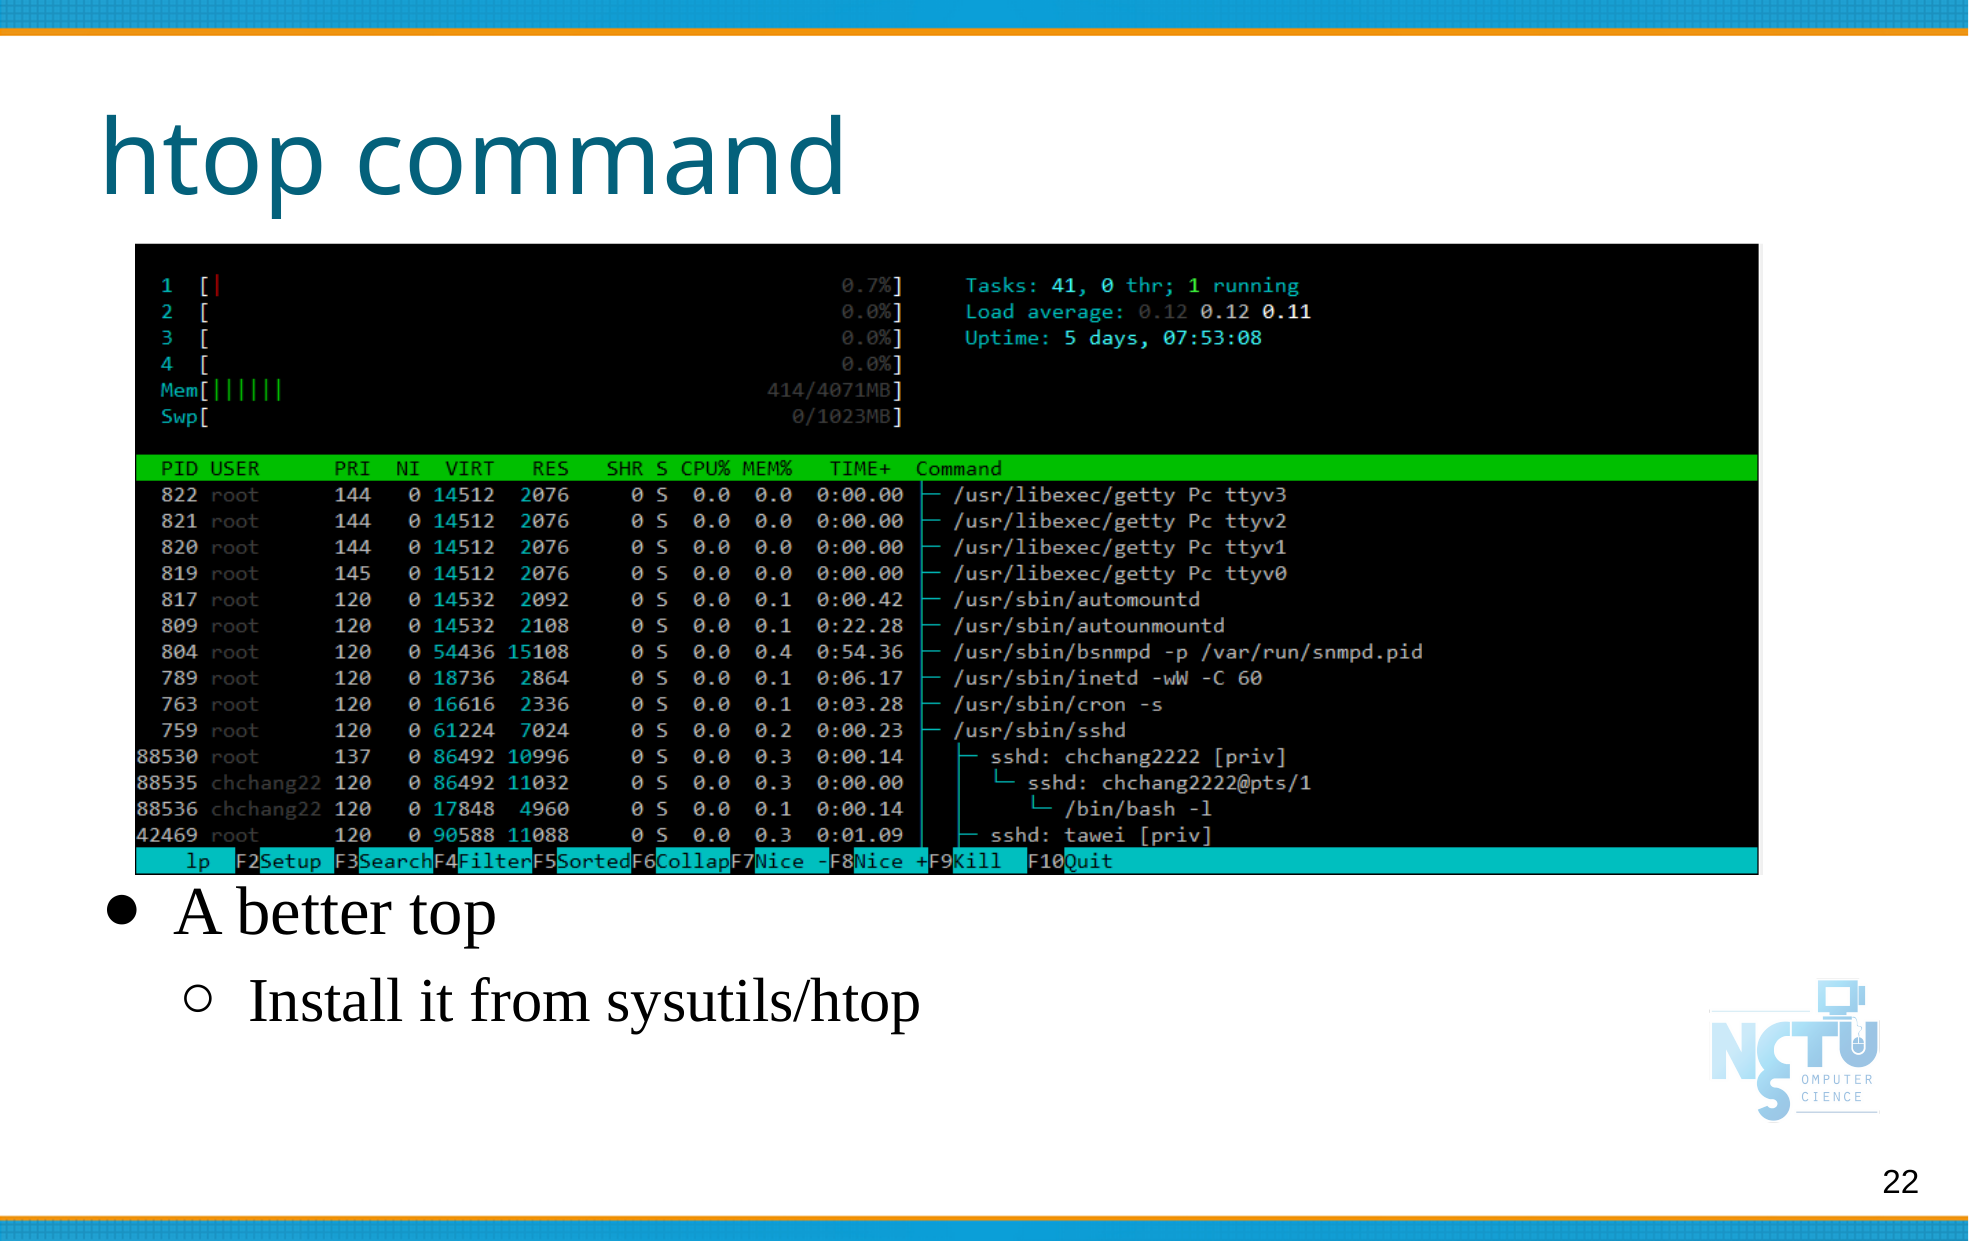

# htop command
A better top
Install it from sysutils/htop